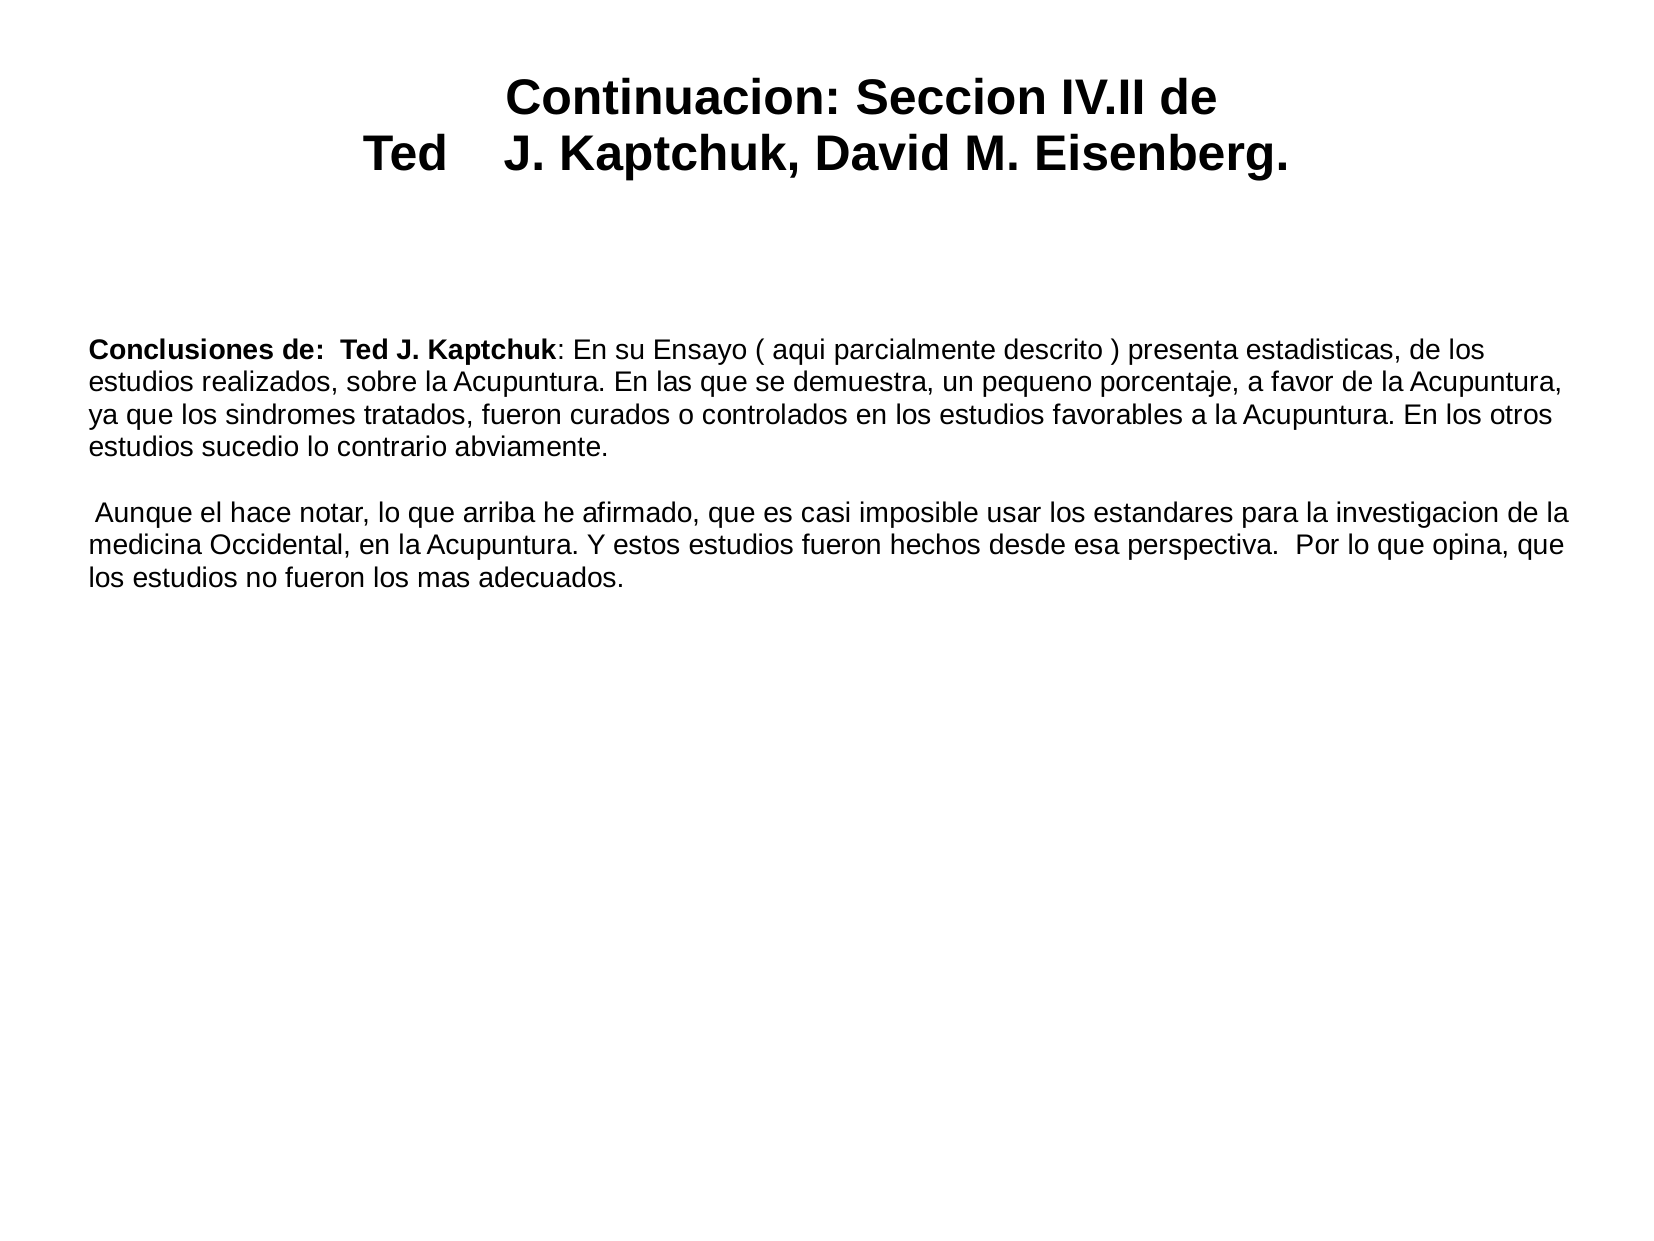

# Continuacion: Seccion IV.II de Ted J. Kaptchuk, David M. Eisenberg.